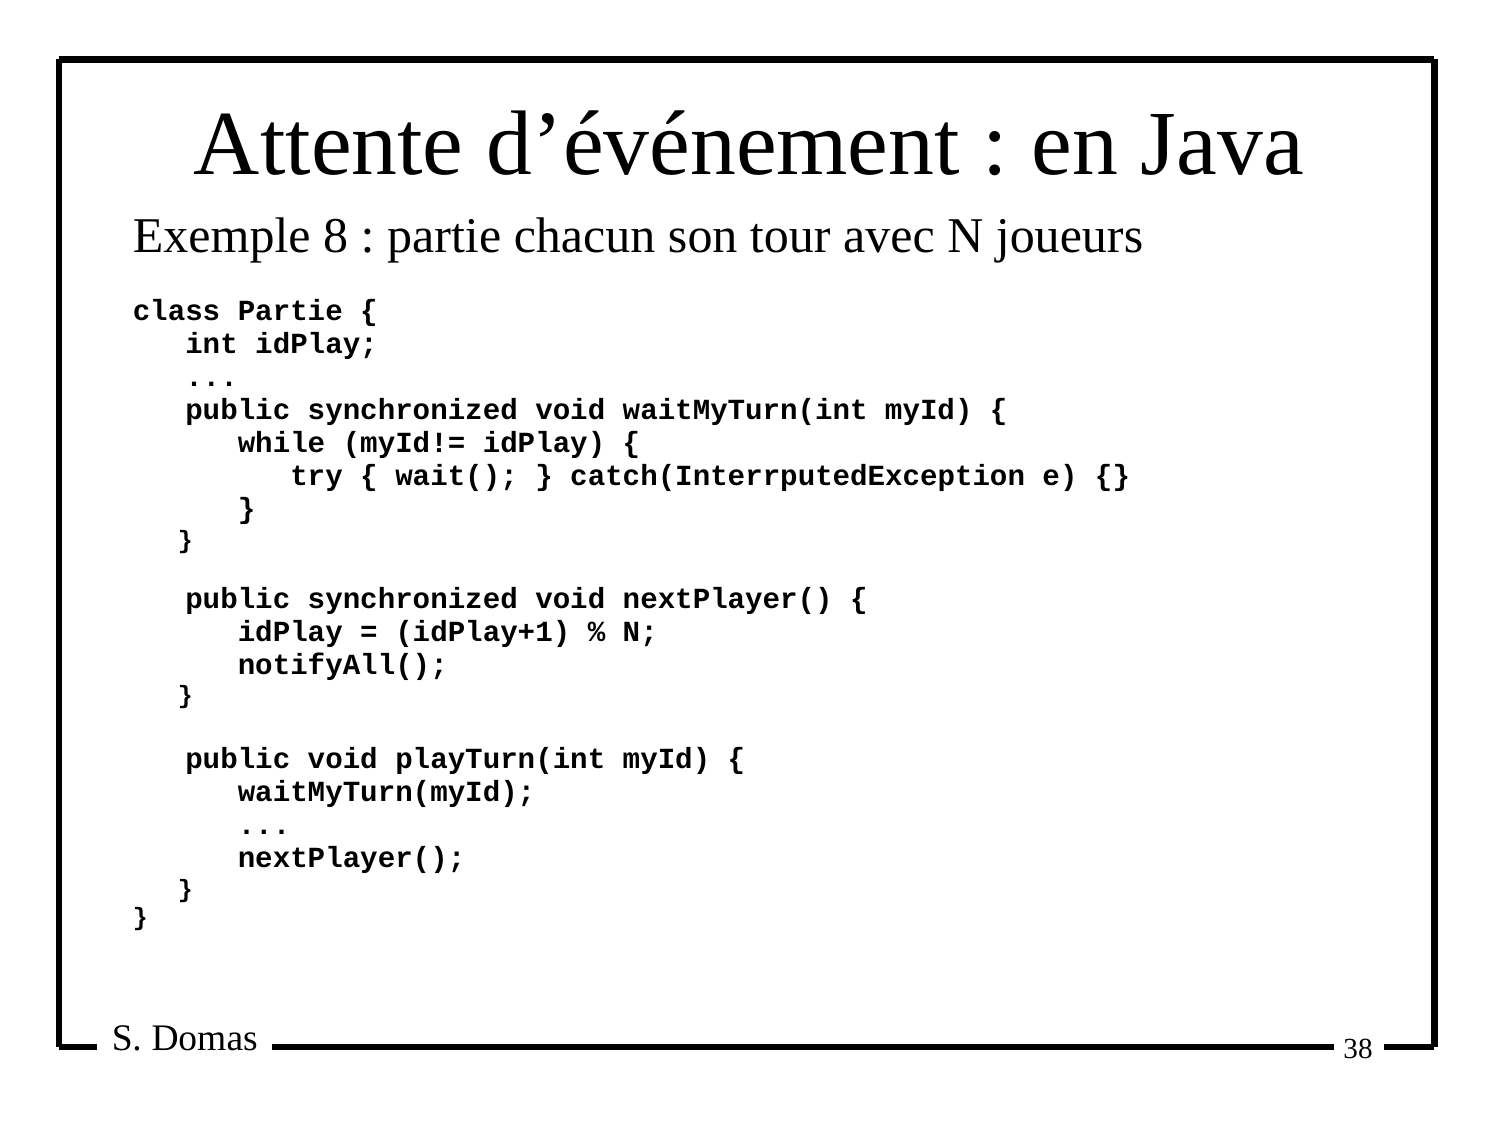

# Attente d’événement : en Java
S. Domas
Exemple 8 : partie chacun son tour avec N joueurs
class Partie {
 int idPlay;
 ...
 public synchronized void waitMyTurn(int myId) {
 while (myId!= idPlay) {
 try { wait(); } catch(InterrputedException e) {}
 }
 }
 public synchronized void nextPlayer() {
 idPlay = (idPlay+1) % N;
 notifyAll();
 }
 public void playTurn(int myId) {
 waitMyTurn(myId);
 ...
 nextPlayer();
 }
}
38